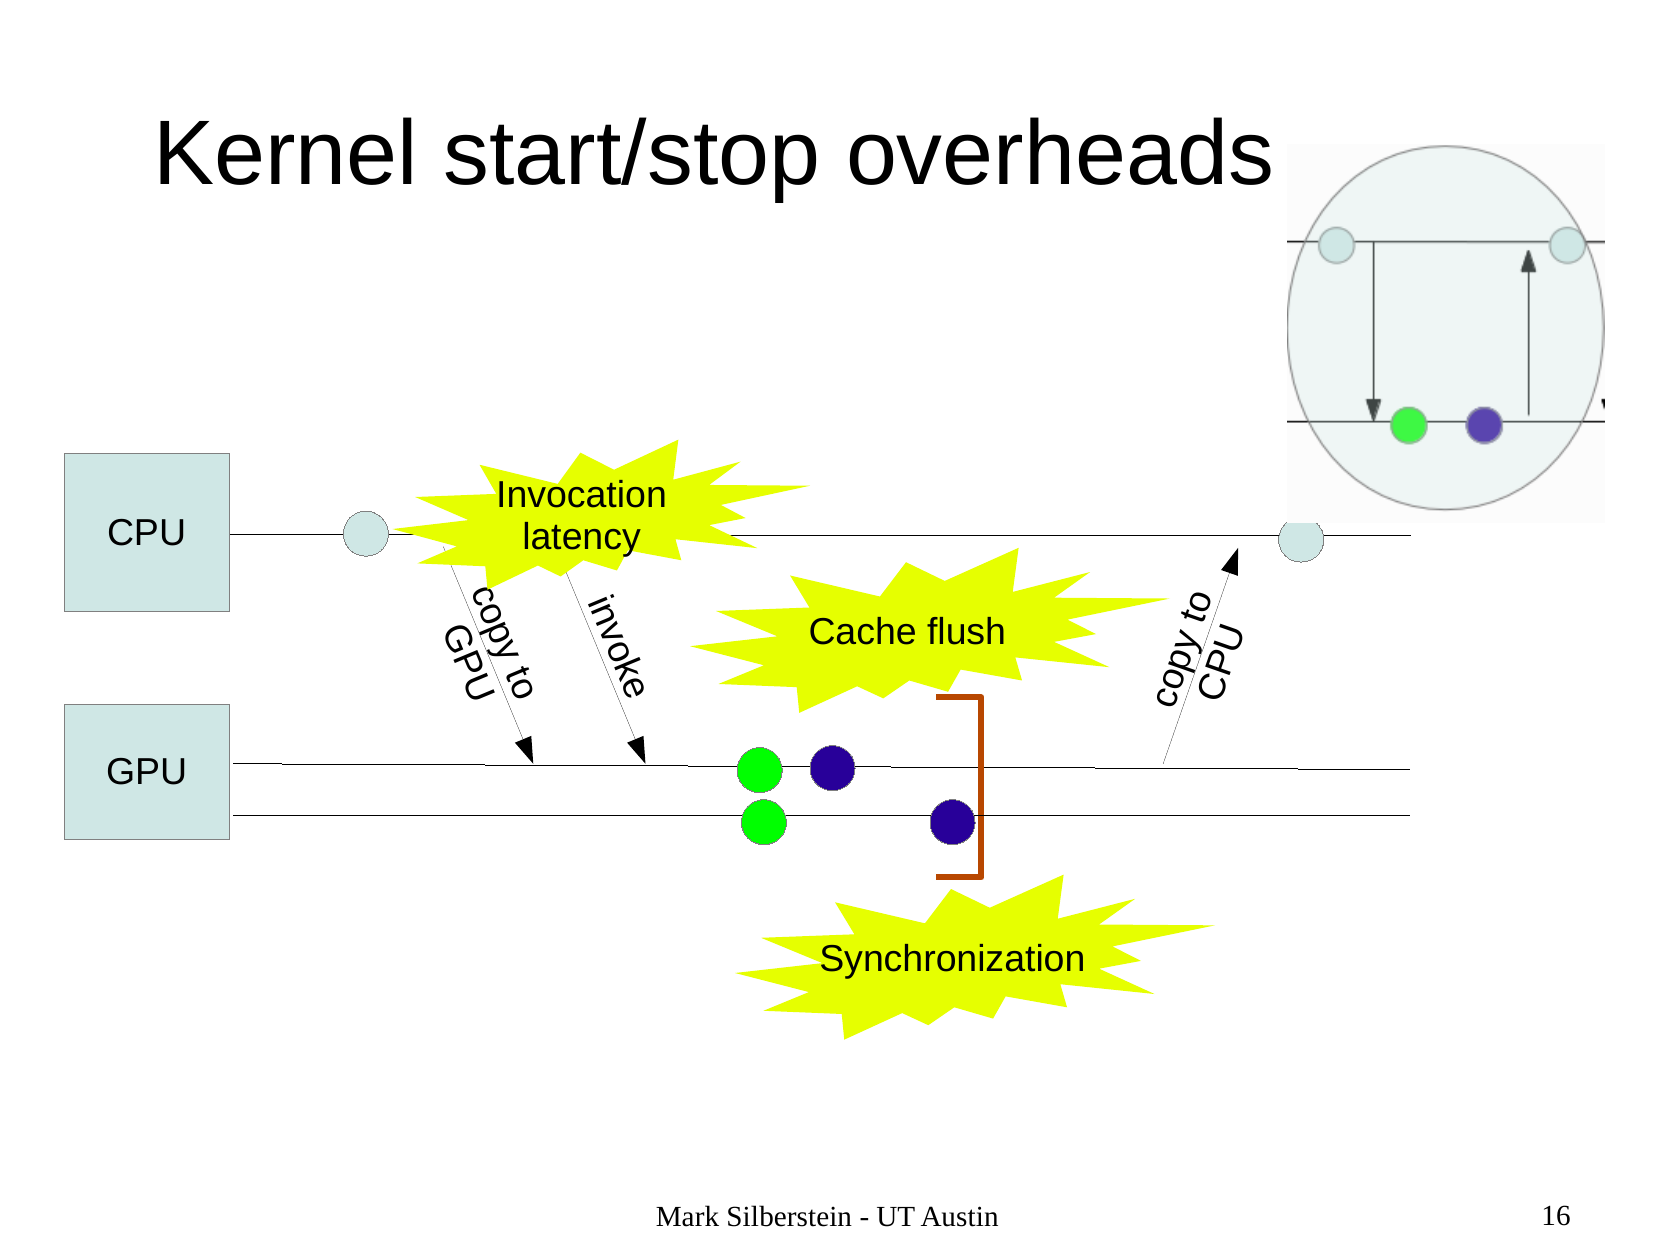

# Kernel start/stop overheads
Invocation
latency
CPU
copy to
GPU
invoke
Cache flush
copy to
CPU
GPU
Synchronization
16
Mark Silberstein - UT Austin